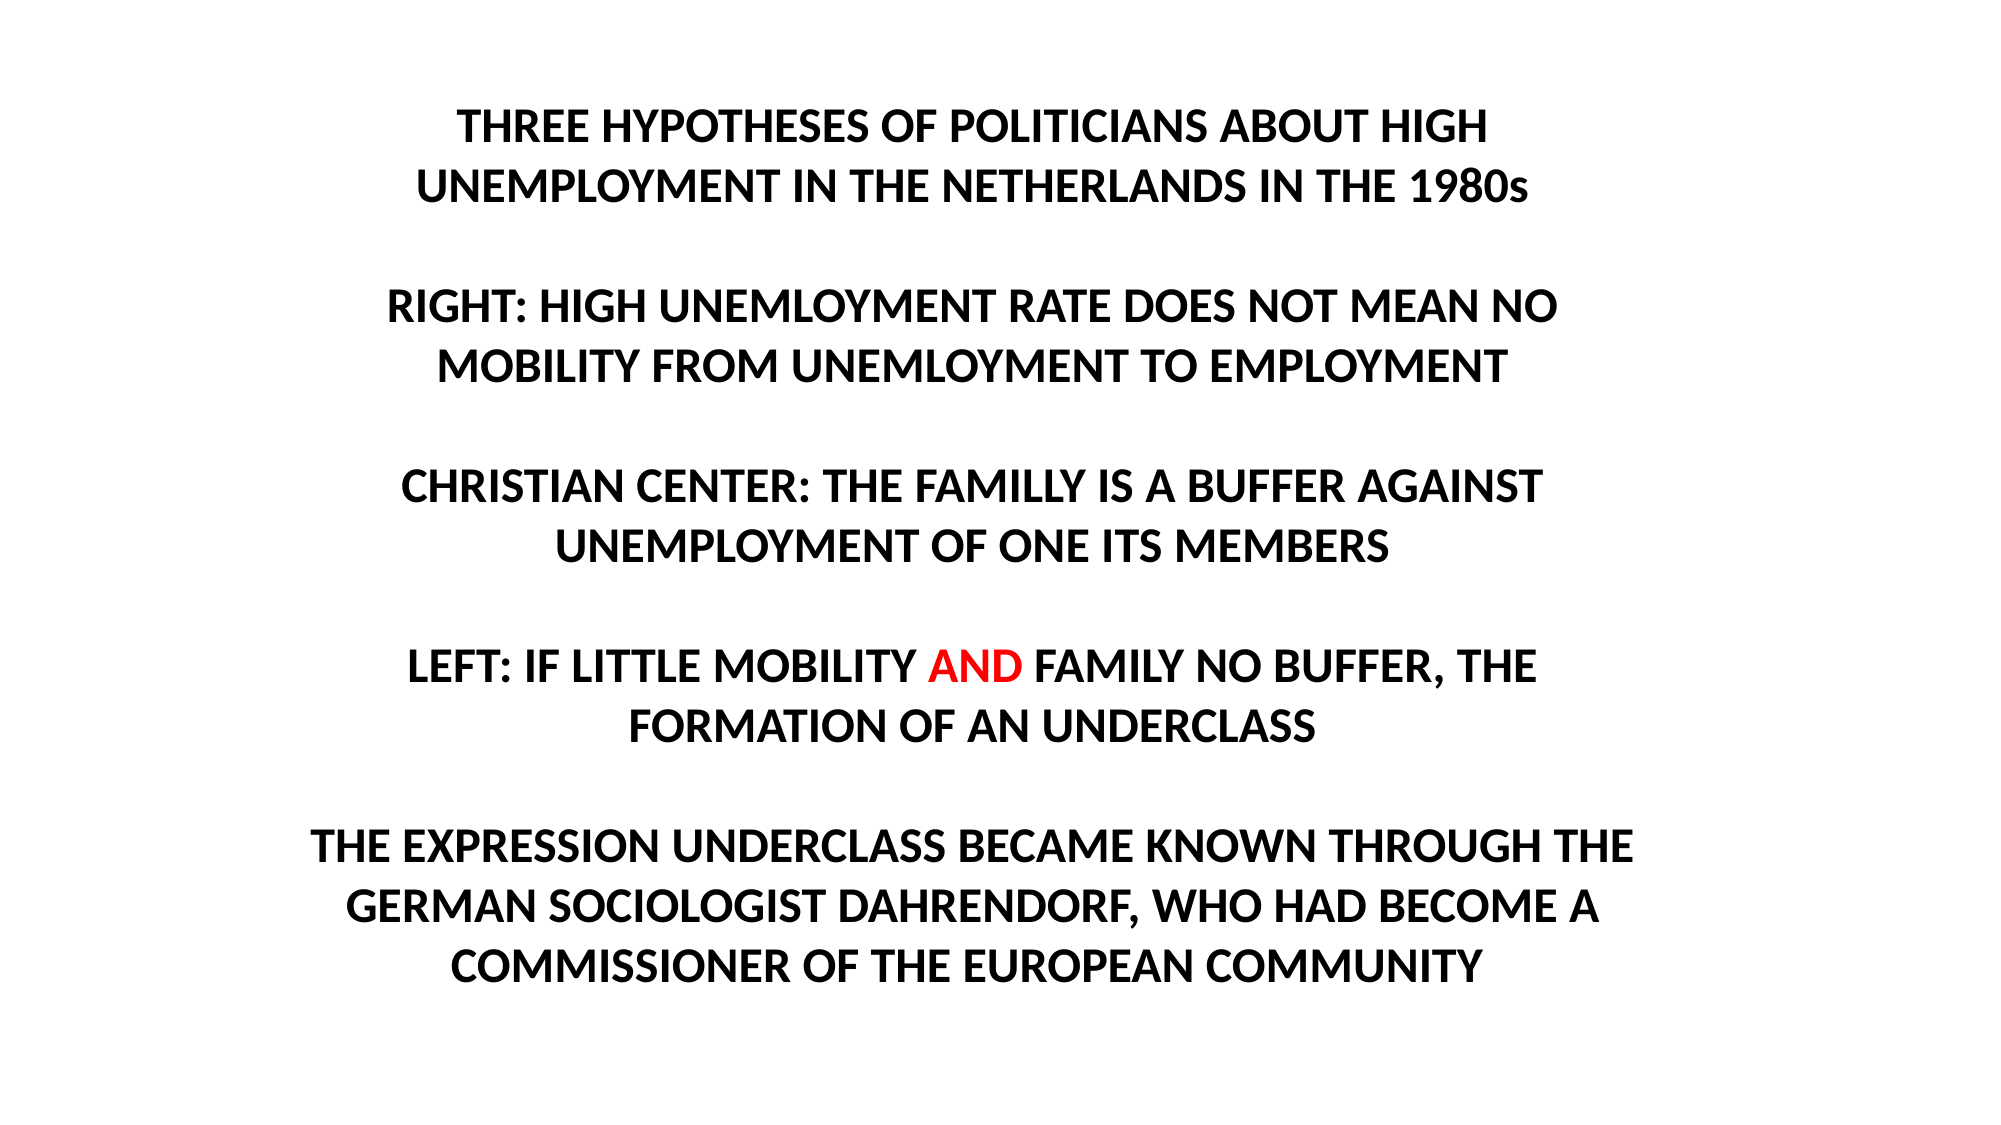

THREE HYPOTHESES OF POLITICIANS ABOUT HIGH UNEMPLOYMENT IN THE NETHERLANDS IN THE 1980s
RIGHT: HIGH UNEMLOYMENT RATE DOES NOT MEAN NO MOBILITY FROM UNEMLOYMENT TO EMPLOYMENT
CHRISTIAN CENTER: THE FAMILLY IS A BUFFER AGAINST UNEMPLOYMENT OF ONE ITS MEMBERS
LEFT: IF LITTLE MOBILITY AND FAMILY NO BUFFER, THE FORMATION OF AN UNDERCLASS
THE EXPRESSION UNDERCLASS BECAME KNOWN THROUGH THE GERMAN SOCIOLOGIST DAHRENDORF, WHO HAD BECOME A COMMISSIONER OF THE EUROPEAN COMMUNITY